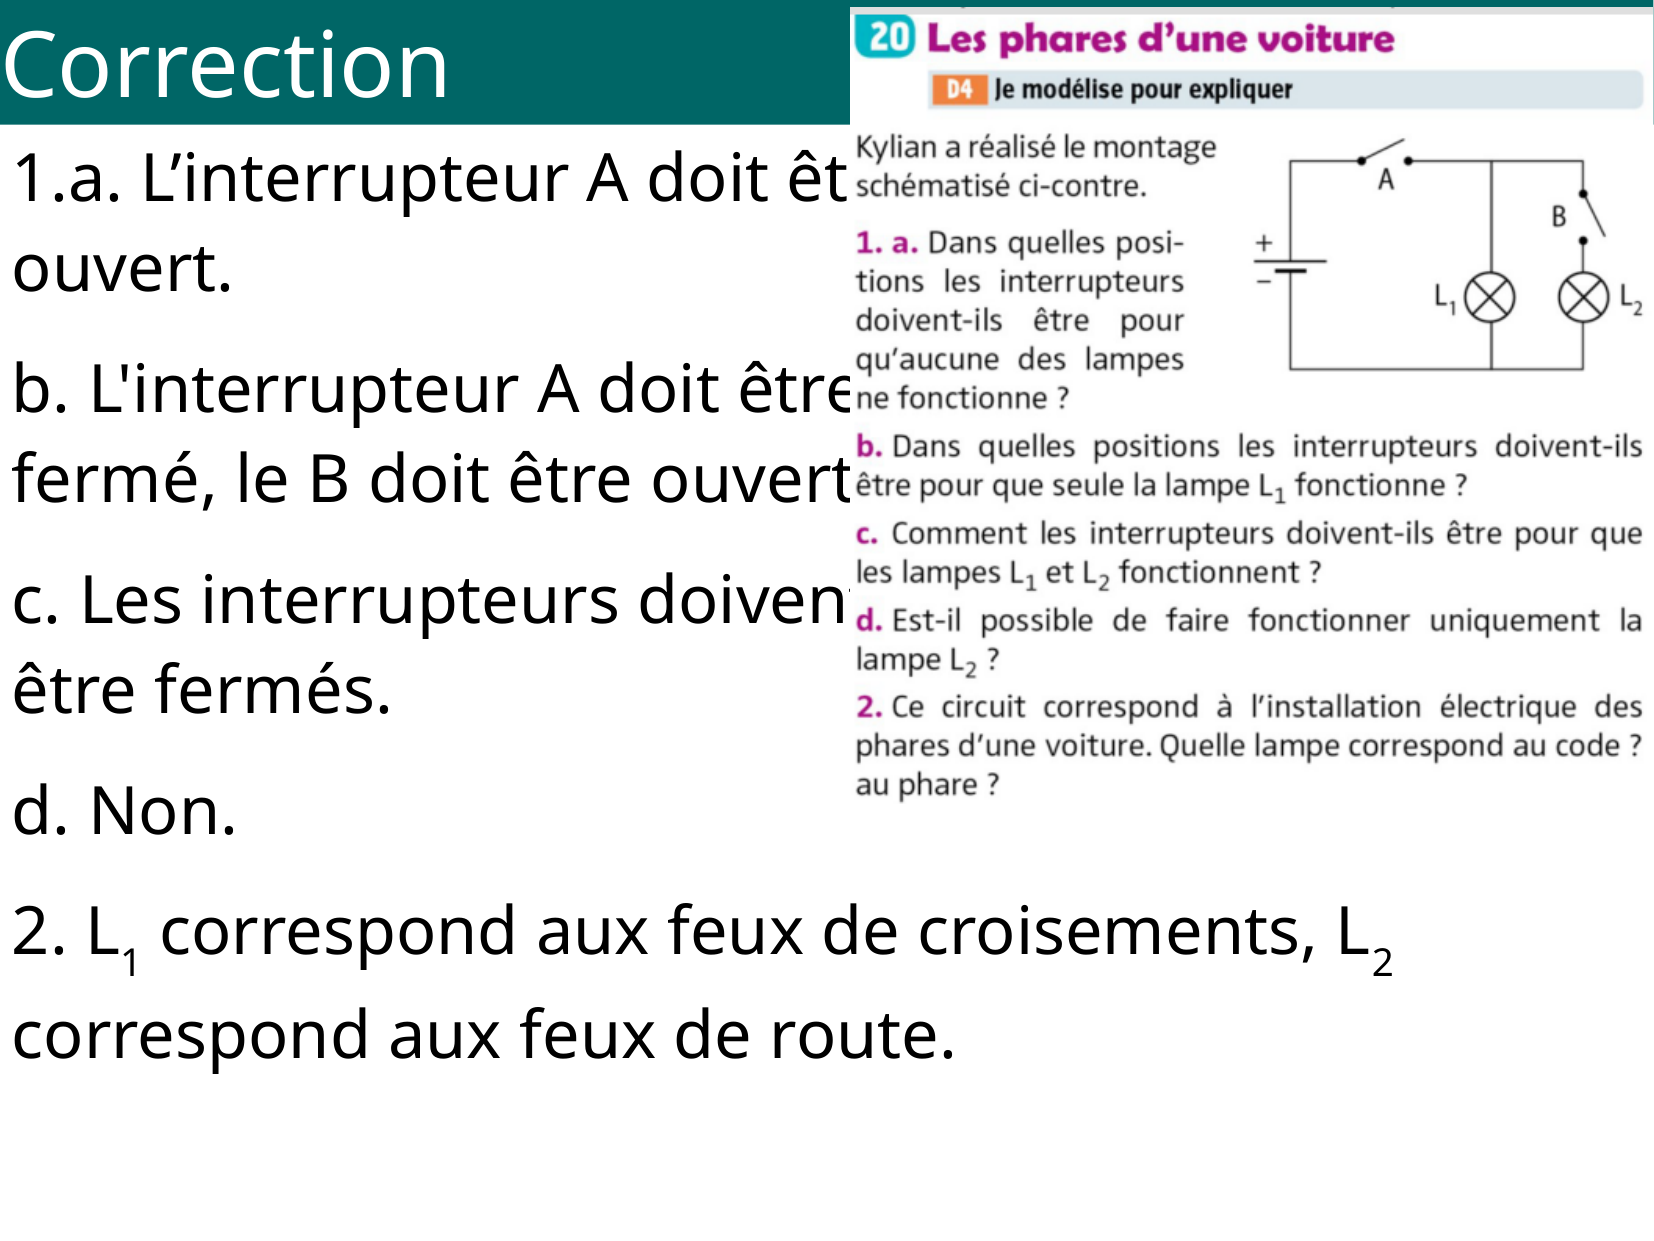

# Correction
1.a. L’interrupteur A doit être
ouvert.
b. L'interrupteur A doit être
fermé, le B doit être ouvert.
c. Les interrupteurs doivent
être fermés.
d. Non.
2. L1 correspond aux feux de croisements, L2 correspond aux feux de route.